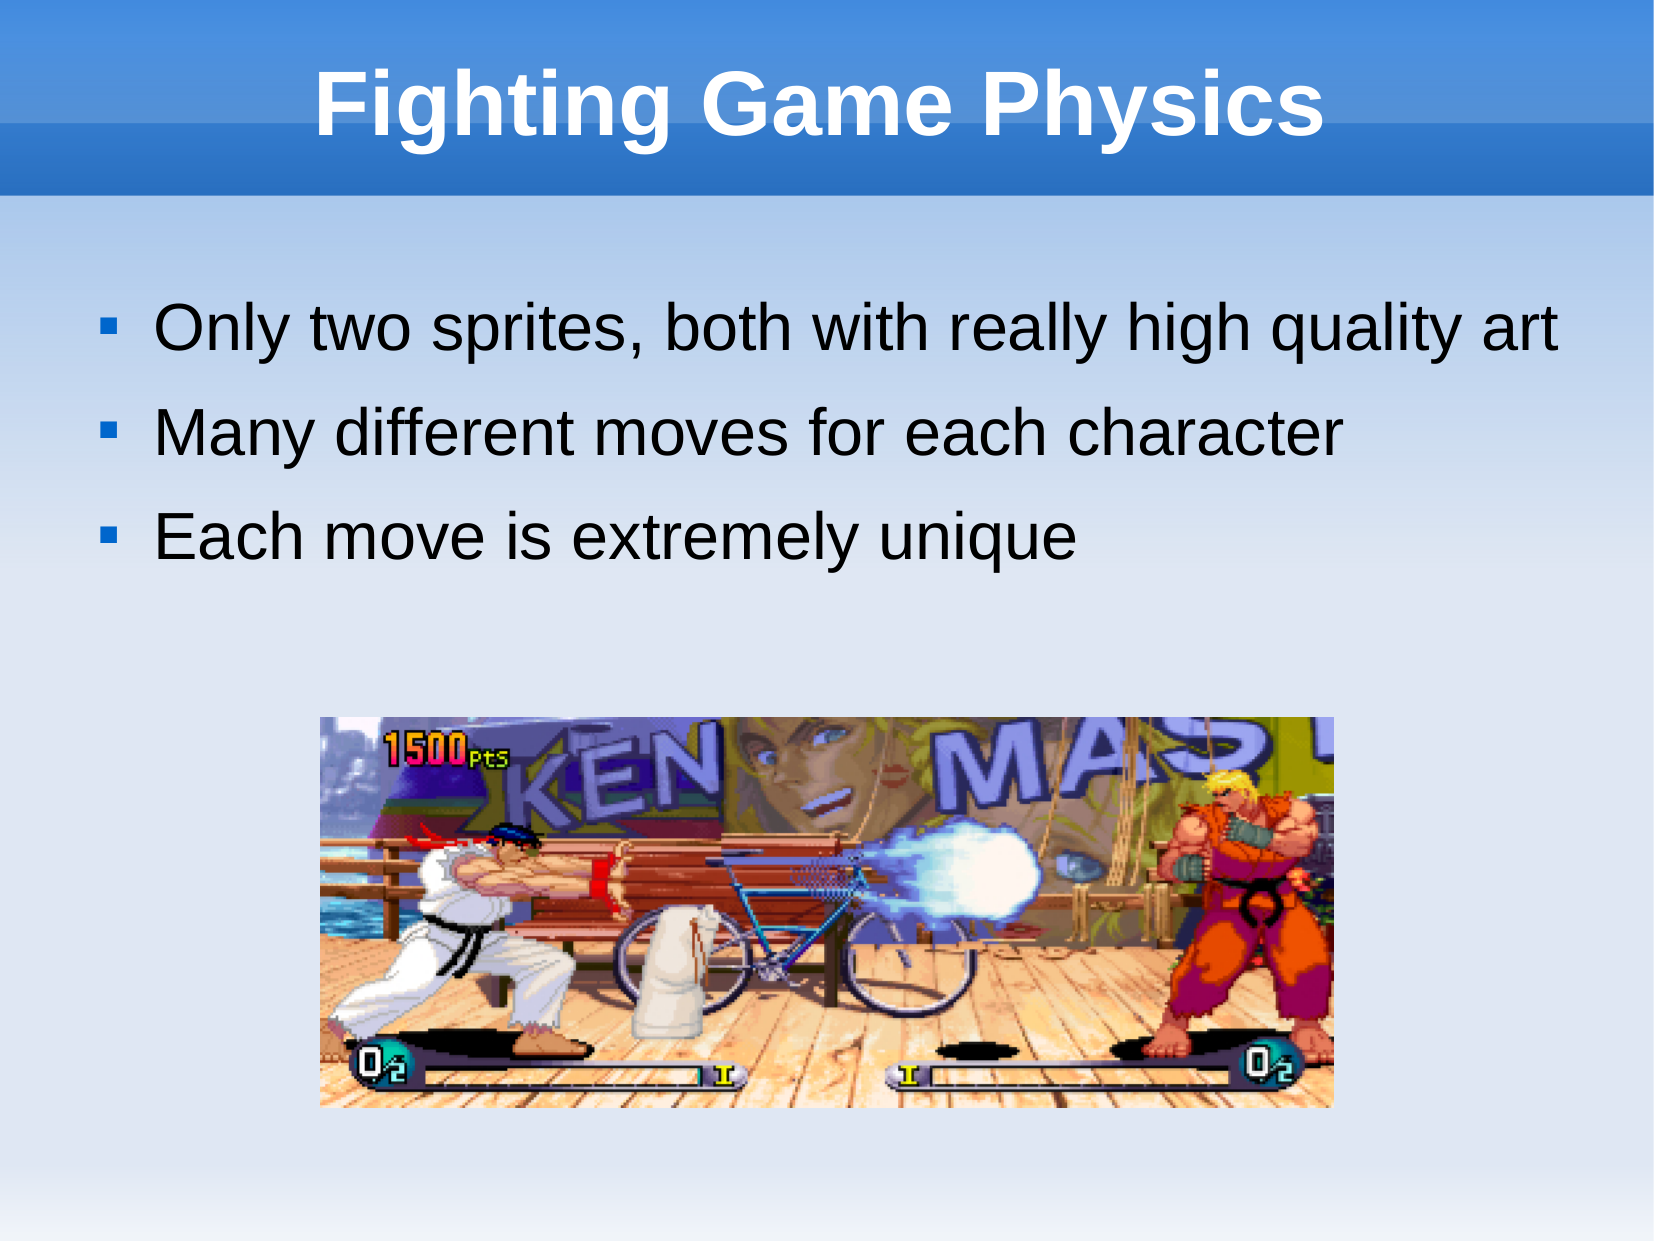

# Fighting Game Physics
Only two sprites, both with really high quality art
Many different moves for each character
Each move is extremely unique